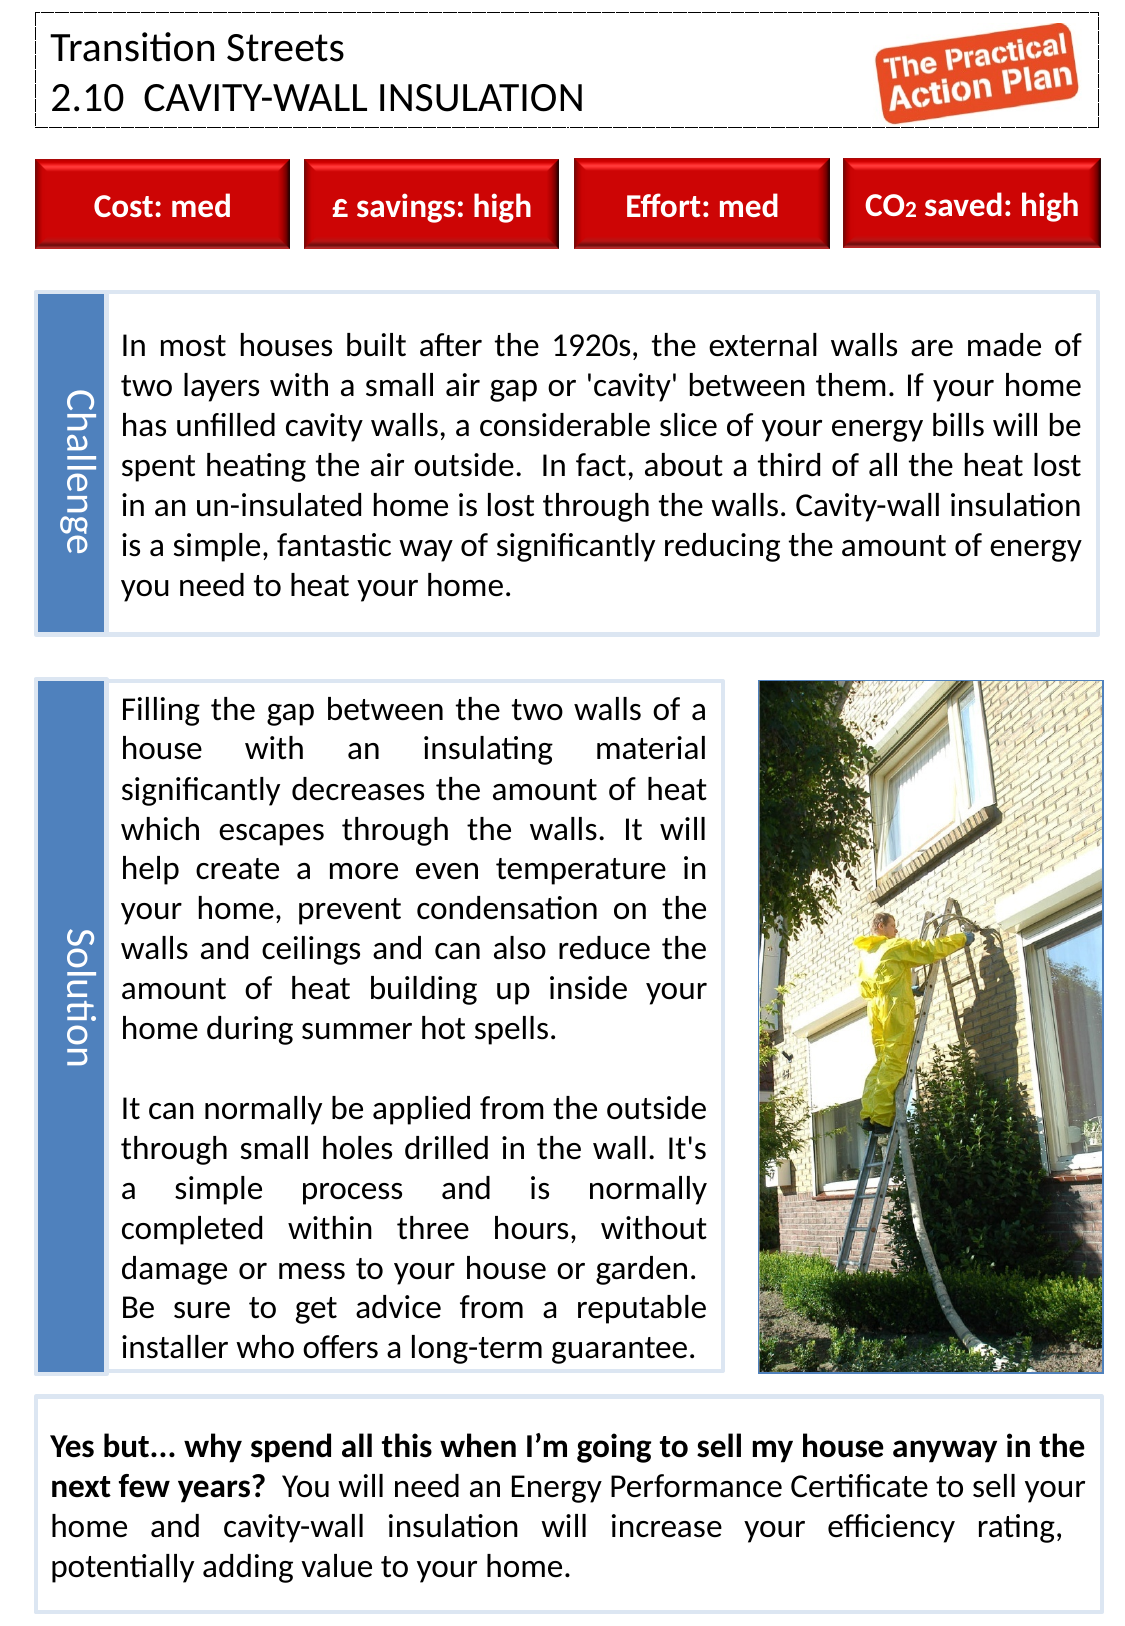

Transition Streets
2.10 CAVITY-WALL INSULATION
Effort: med
CO2 saved: high
Cost: med
£ savings: high
In most houses built after the 1920s, the external walls are made of two layers with a small air gap or 'cavity' between them. If your home has unfilled cavity walls, a considerable slice of your energy bills will be spent heating the air outside. In fact, about a third of all the heat lost in an un-insulated home is lost through the walls. Cavity-wall insulation is a simple, fantastic way of significantly reducing the amount of energy you need to heat your home.
Challenge
Filling the gap between the two walls of a house with an insulating material significantly decreases the amount of heat which escapes through the walls. It will help create a more even temperature in your home, prevent condensation on the walls and ceilings and can also reduce the amount of heat building up inside your home during summer hot spells.
It can normally be applied from the outside through small holes drilled in the wall. It's a simple process and is normally completed within three hours, without damage or mess to your house or garden. Be sure to get advice from a reputable installer who offers a long-term guarantee.
Solution
Yes but... why spend all this when I’m going to sell my house anyway in the next few years? You will need an Energy Performance Certificate to sell your home and cavity-wall insulation will increase your efficiency rating, potentially adding value to your home.